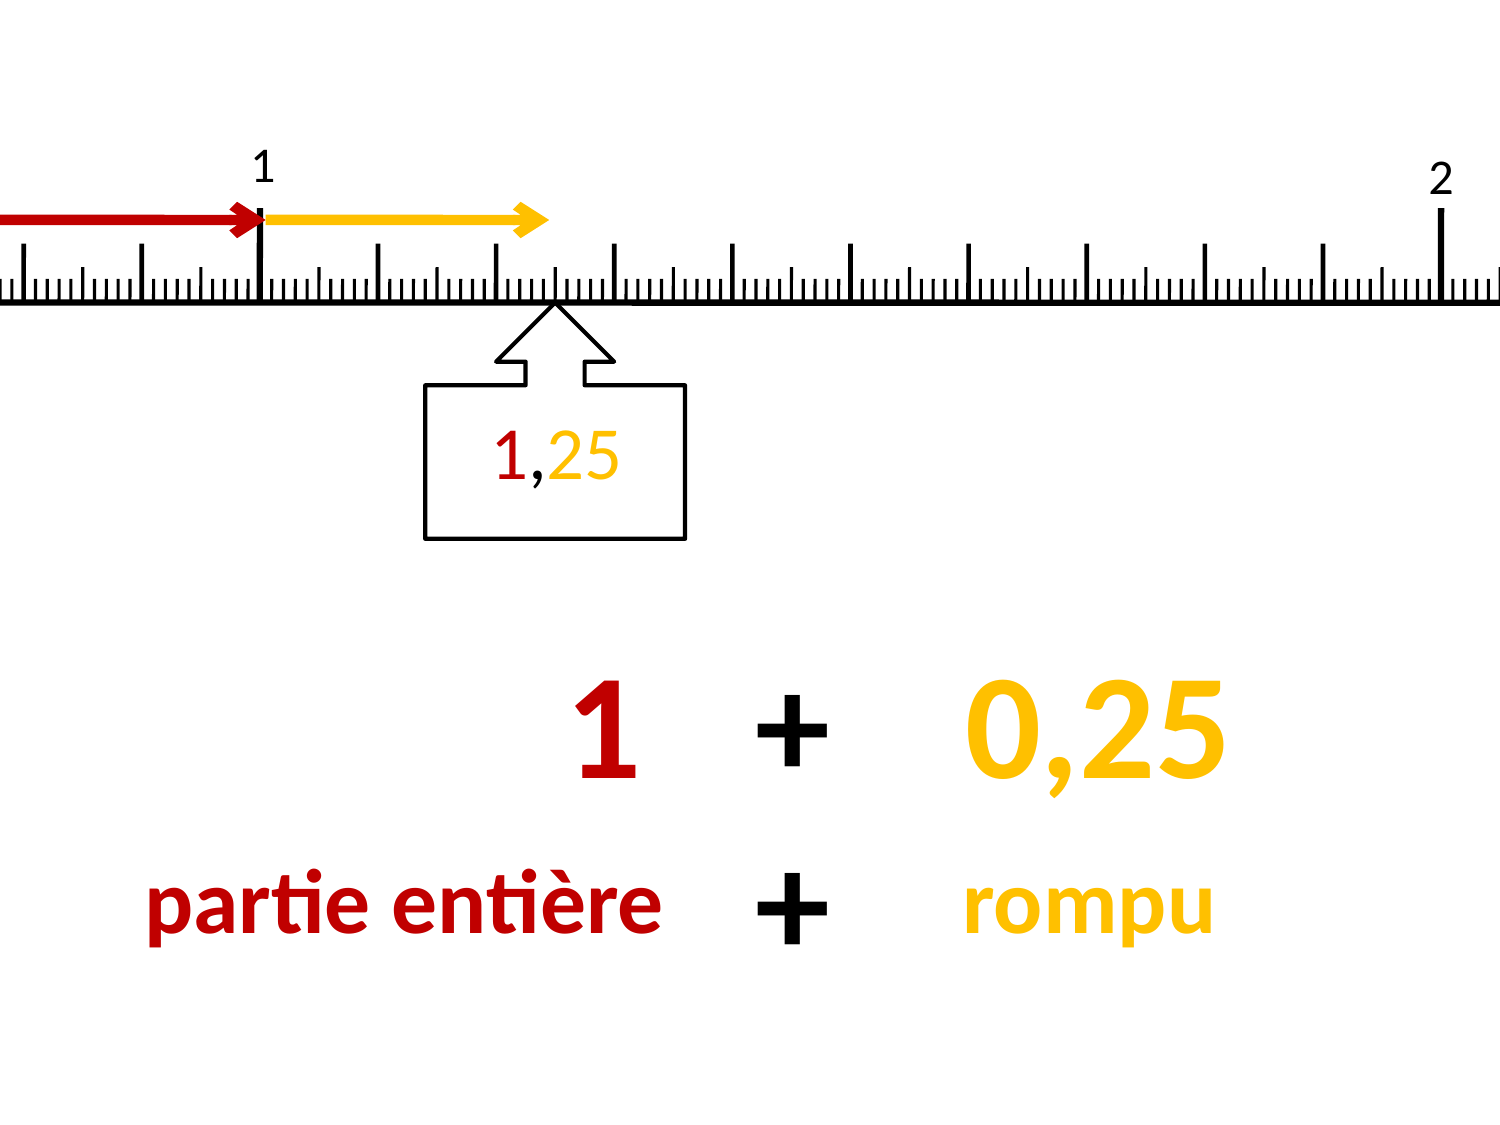

1
2
1,25
1
+
0,25
+
partie entière
rompu